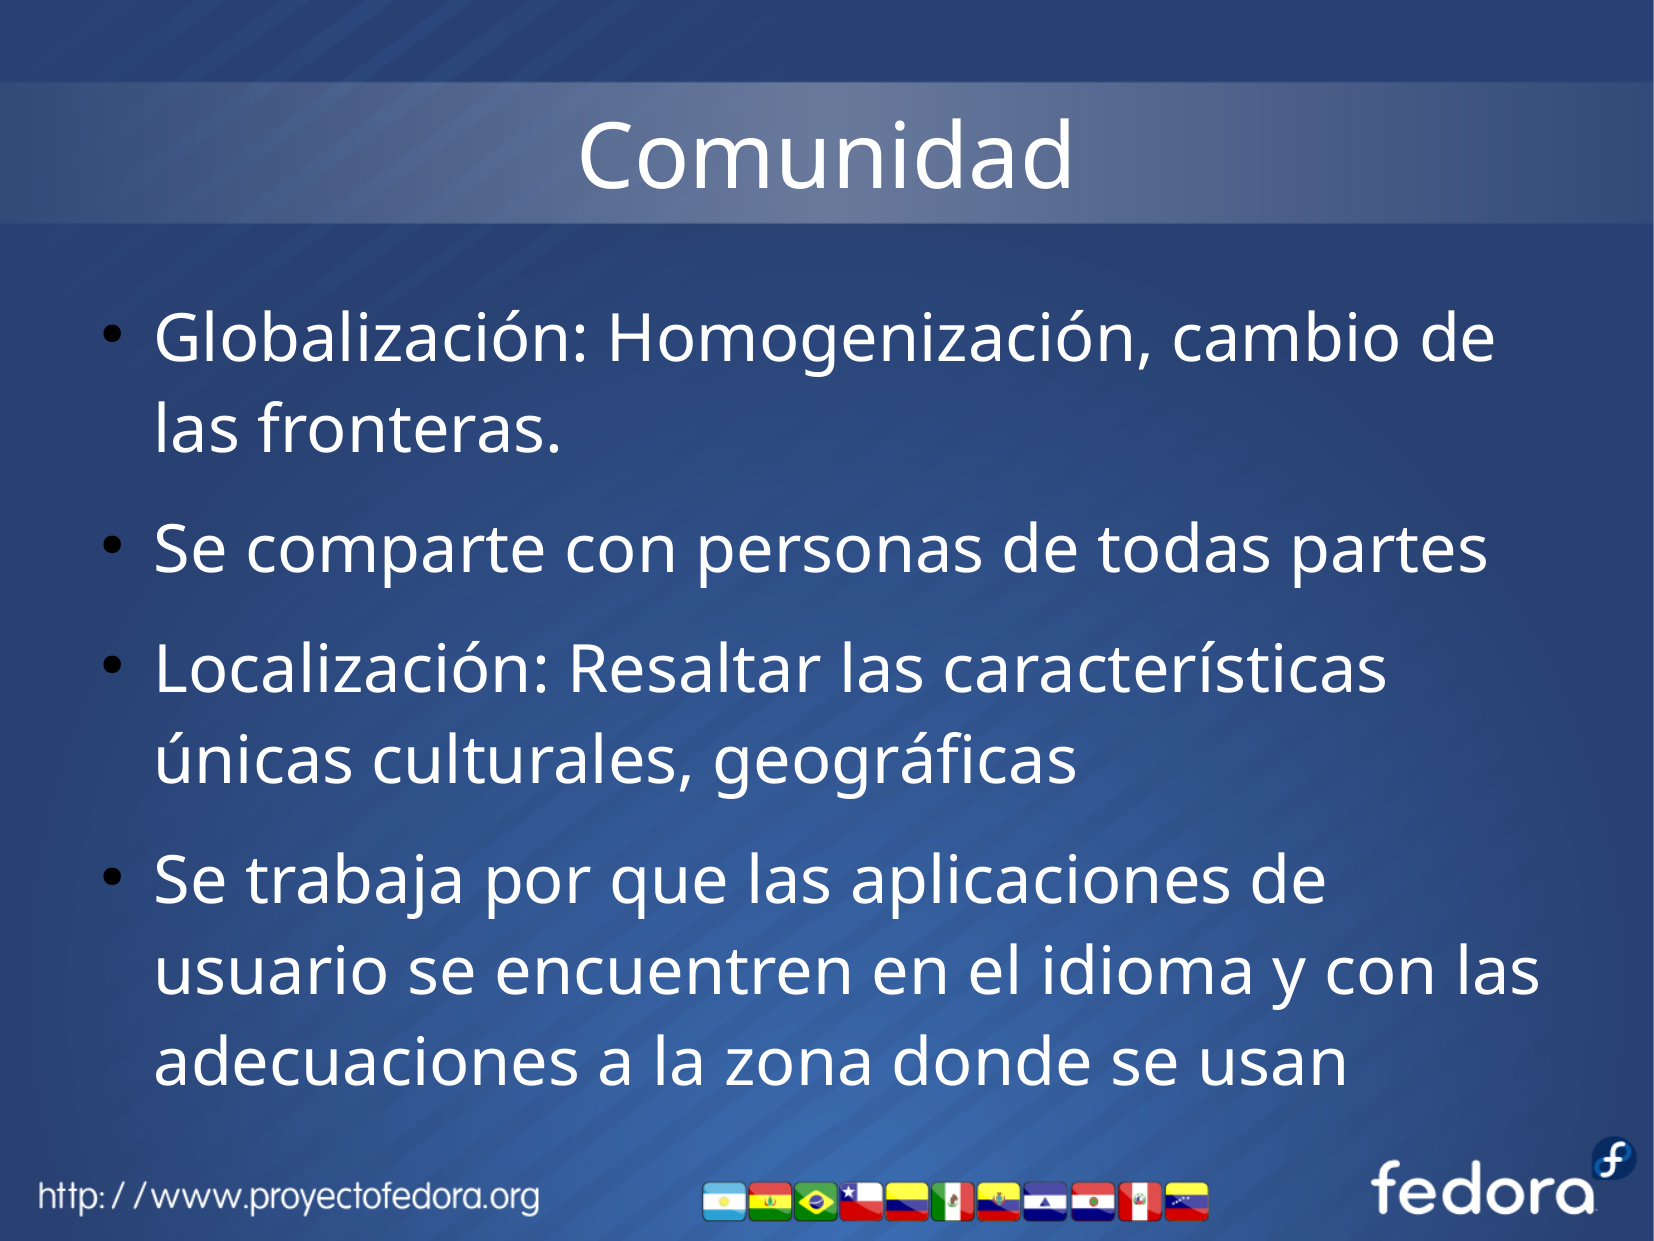

# Comunidad
Globalización: Homogenización, cambio de las fronteras.
Se comparte con personas de todas partes
Localización: Resaltar las características únicas culturales, geográficas
Se trabaja por que las aplicaciones de usuario se encuentren en el idioma y con las adecuaciones a la zona donde se usan